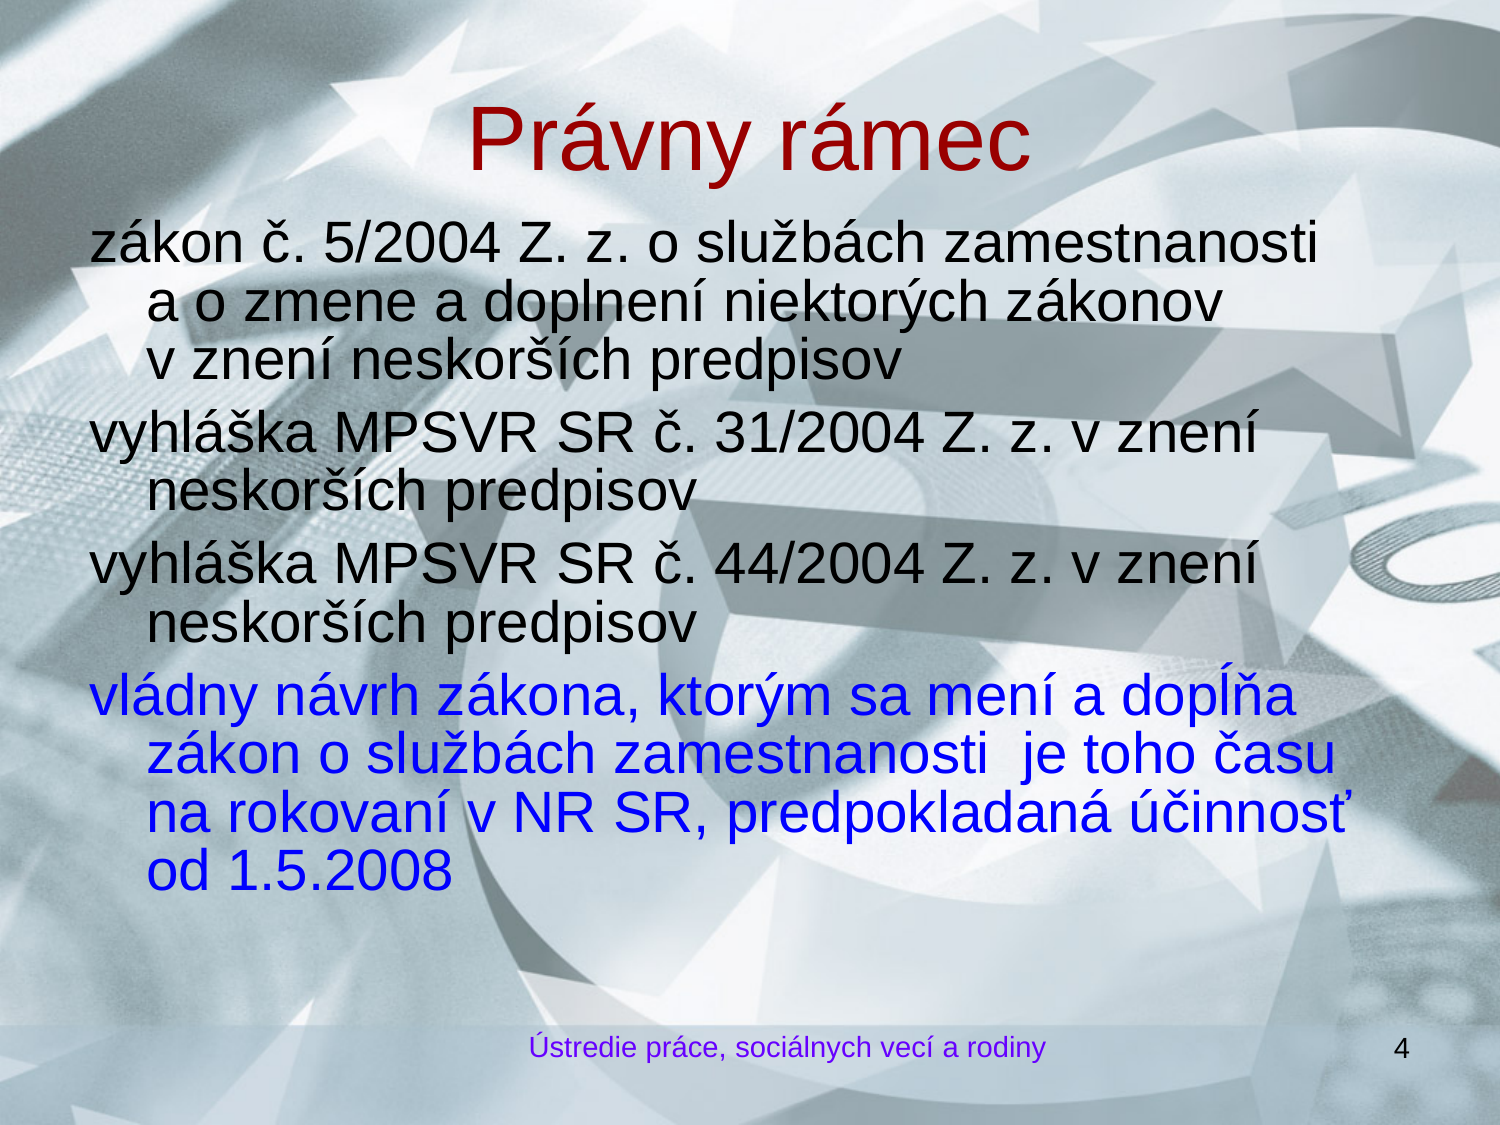

# Právny rámec
zákon č. 5/2004 Z. z. o službách zamestnanosti a o zmene a doplnení niektorých zákonov v znení neskorších predpisov
vyhláška MPSVR SR č. 31/2004 Z. z. v znení neskorších predpisov
vyhláška MPSVR SR č. 44/2004 Z. z. v znení neskorších predpisov
vládny návrh zákona, ktorým sa mení a dopĺňa zákon o službách zamestnanosti je toho času na rokovaní v NR SR, predpokladaná účinnosť od 1.5.2008
4